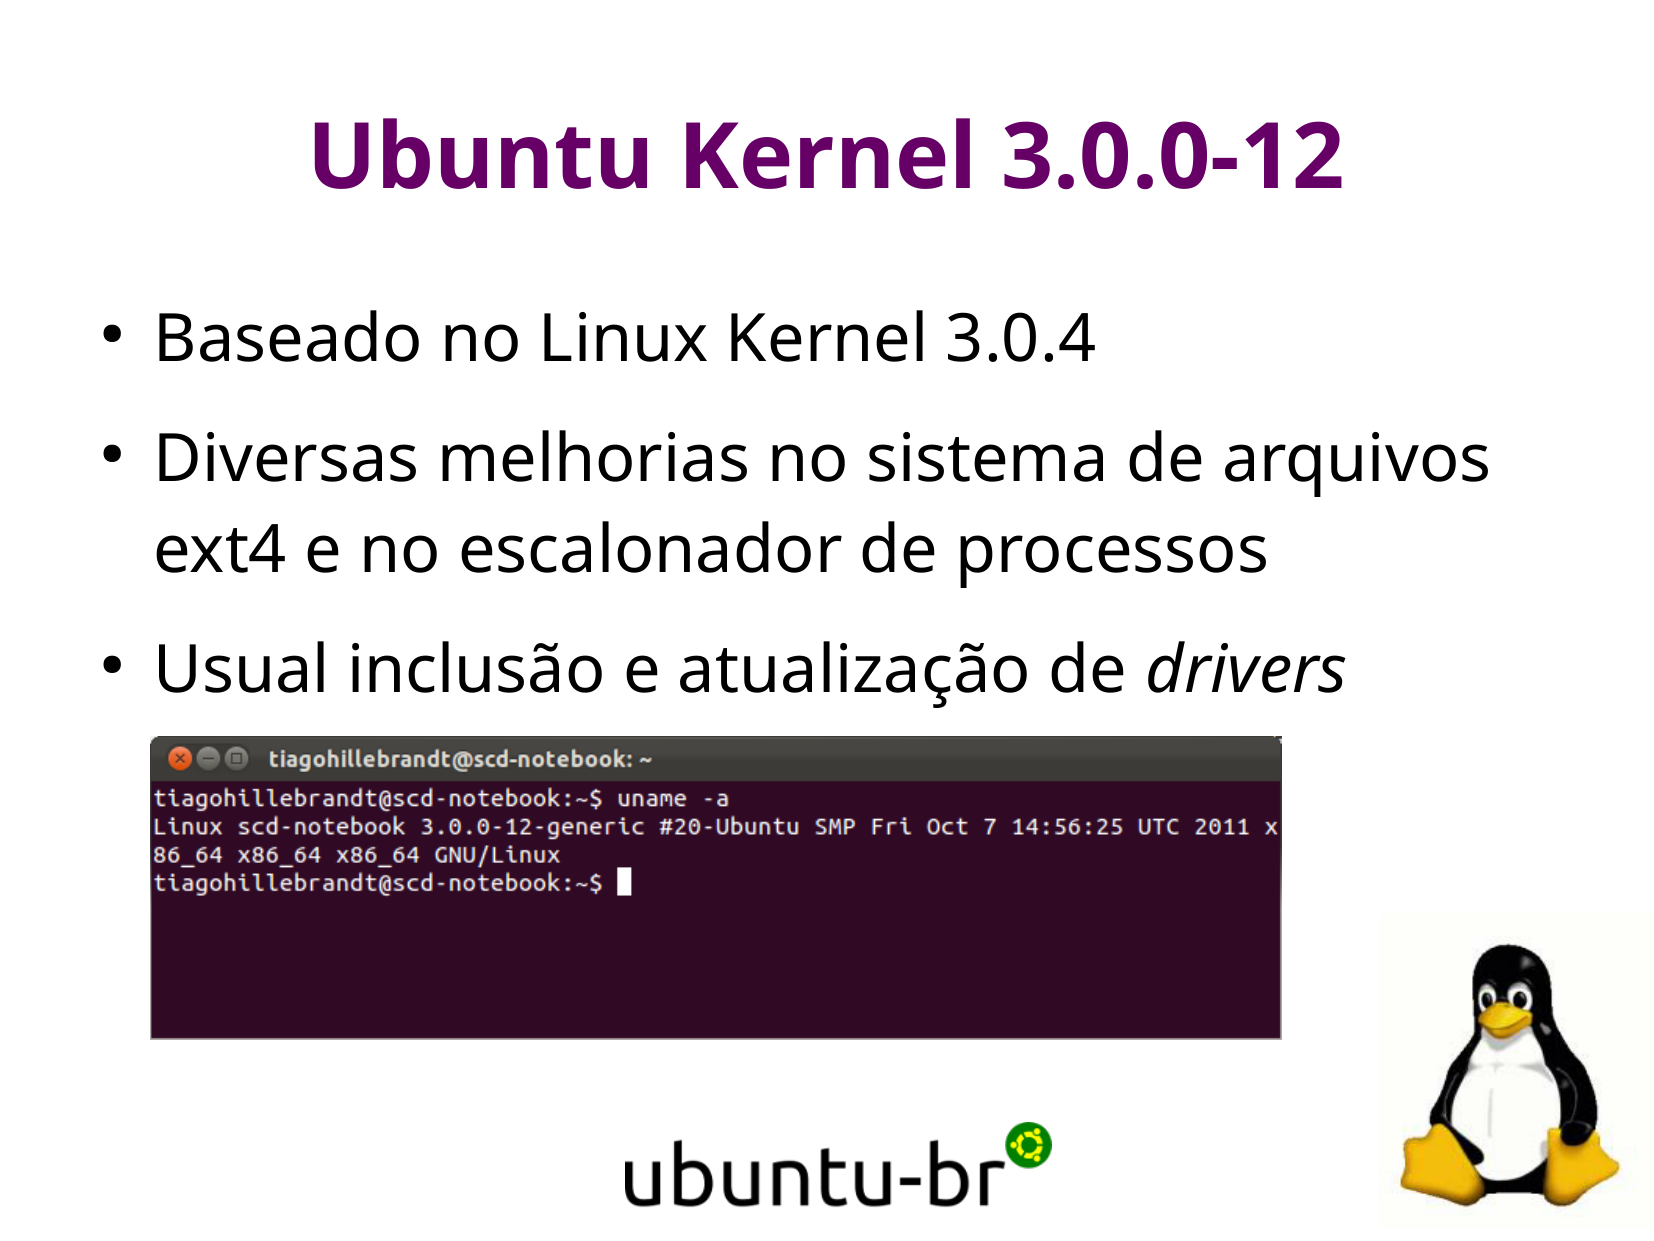

# Ubuntu Kernel 3.0.0-12
Baseado no Linux Kernel 3.0.4
Diversas melhorias no sistema de arquivos ext4 e no escalonador de processos
Usual inclusão e atualização de drivers